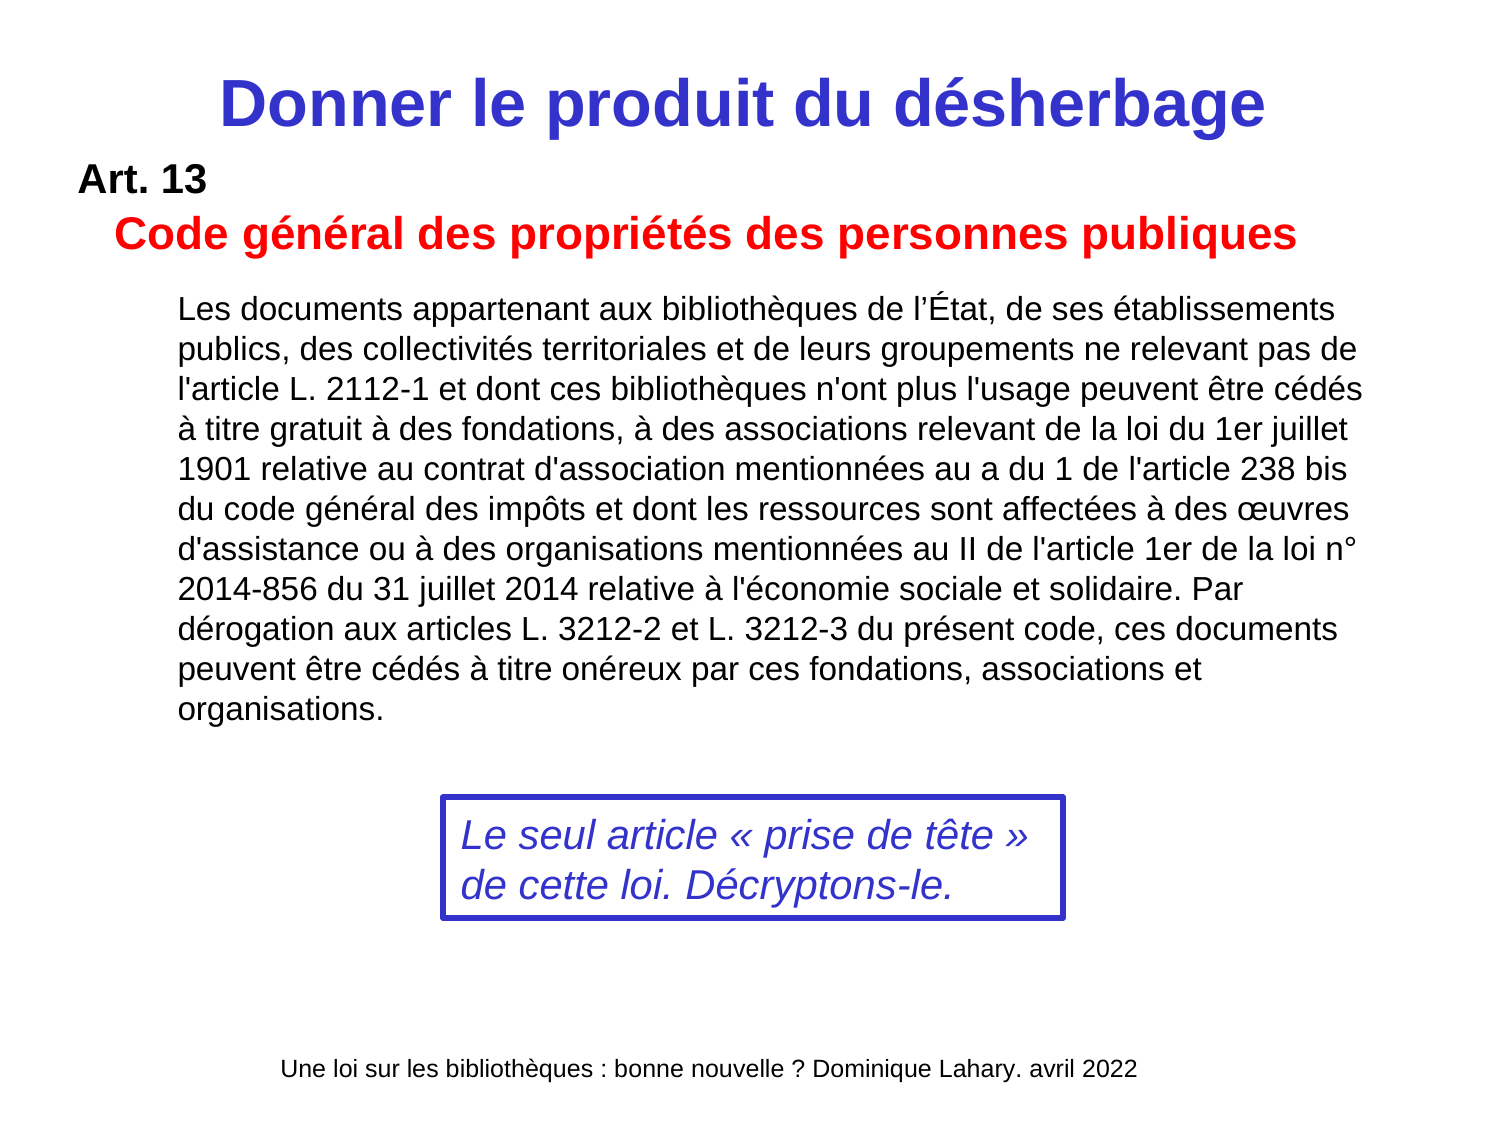

Donner le produit du désherbage
Art. 13
Code général des propriétés des personnes publiques
	Les documents appartenant aux bibliothèques de l’État, de ses établissements publics, des collectivités territoriales et de leurs groupements ne relevant pas de l'article L. 2112-1 et dont ces bibliothèques n'ont plus l'usage peuvent être cédés à titre gratuit à des fondations, à des associations relevant de la loi du 1er juillet 1901 relative au contrat d'association mentionnées au a du 1 de l'article 238 bis du code général des impôts et dont les ressources sont affectées à des œuvres d'assistance ou à des organisations mentionnées au II de l'article 1er de la loi n° 2014-856 du 31 juillet 2014 relative à l'économie sociale et solidaire. Par dérogation aux articles L. 3212-2 et L. 3212-3 du présent code, ces documents peuvent être cédés à titre onéreux par ces fondations, associations et organisations.
Le seul article « prise de tête » de cette loi. Décryptons-le.
Une loi sur les bibliothèques : bonne nouvelle ? Dominique Lahary. avril 2022